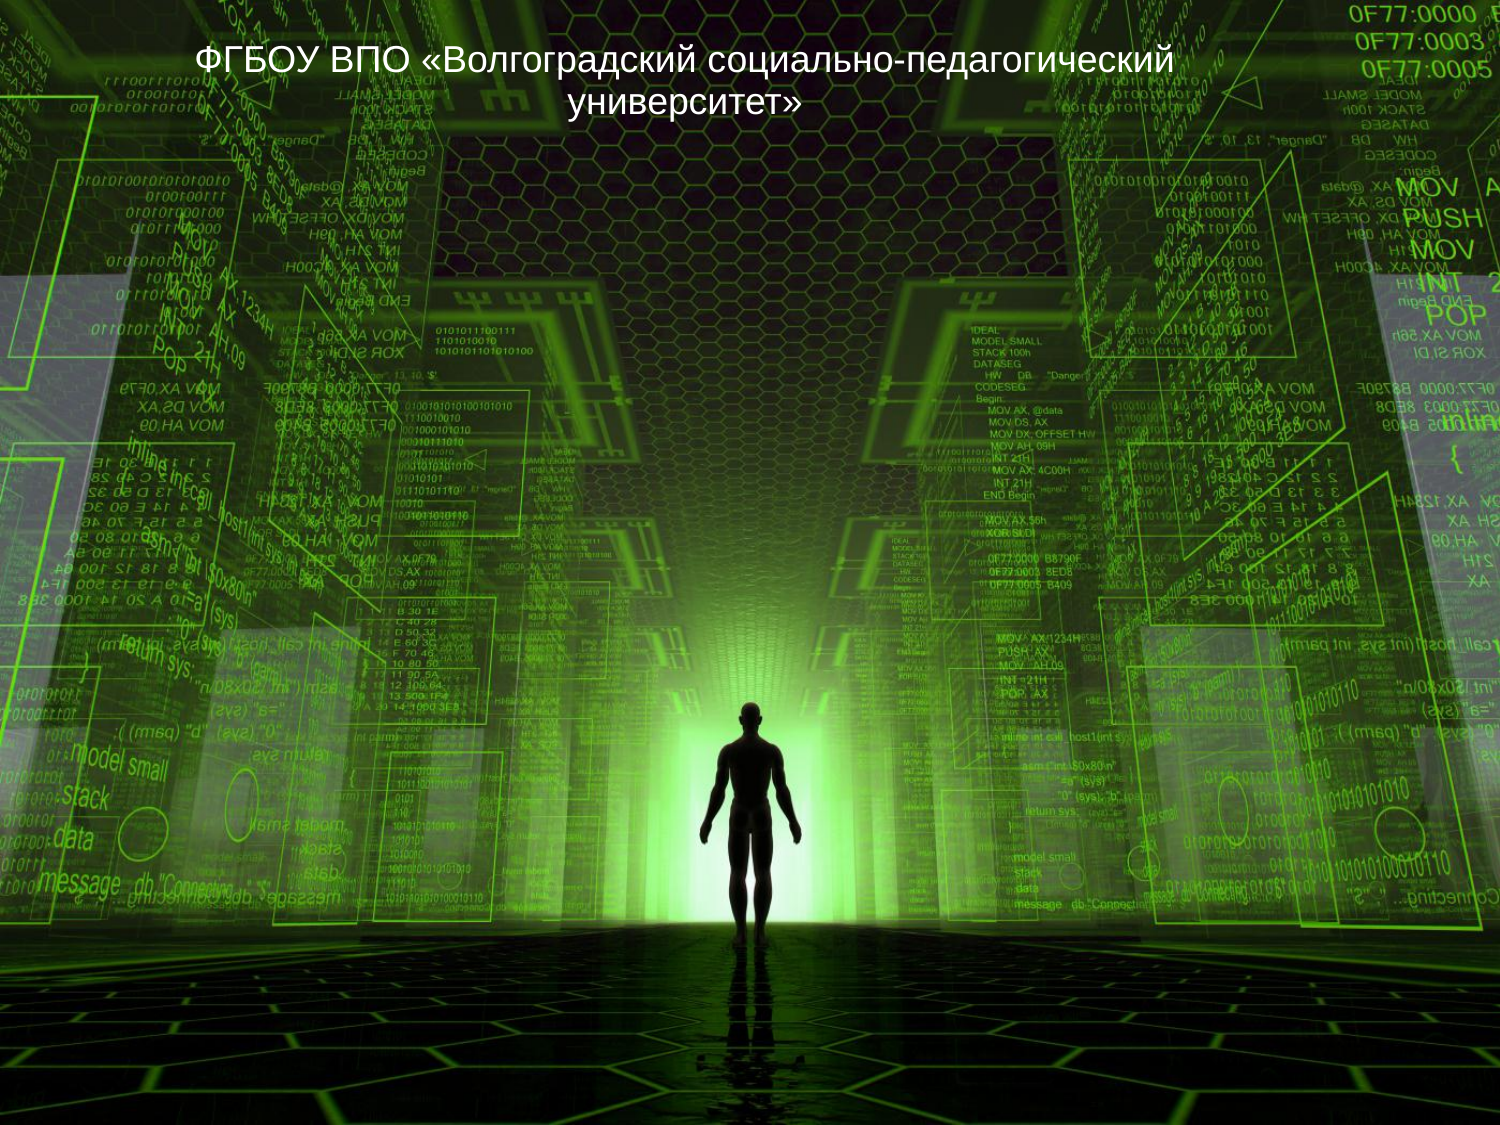

ФГБОУ ВПО «Волгоградский социально-педагогический университет»
# Отчет исследования по теме:»Виртуальная реальность»